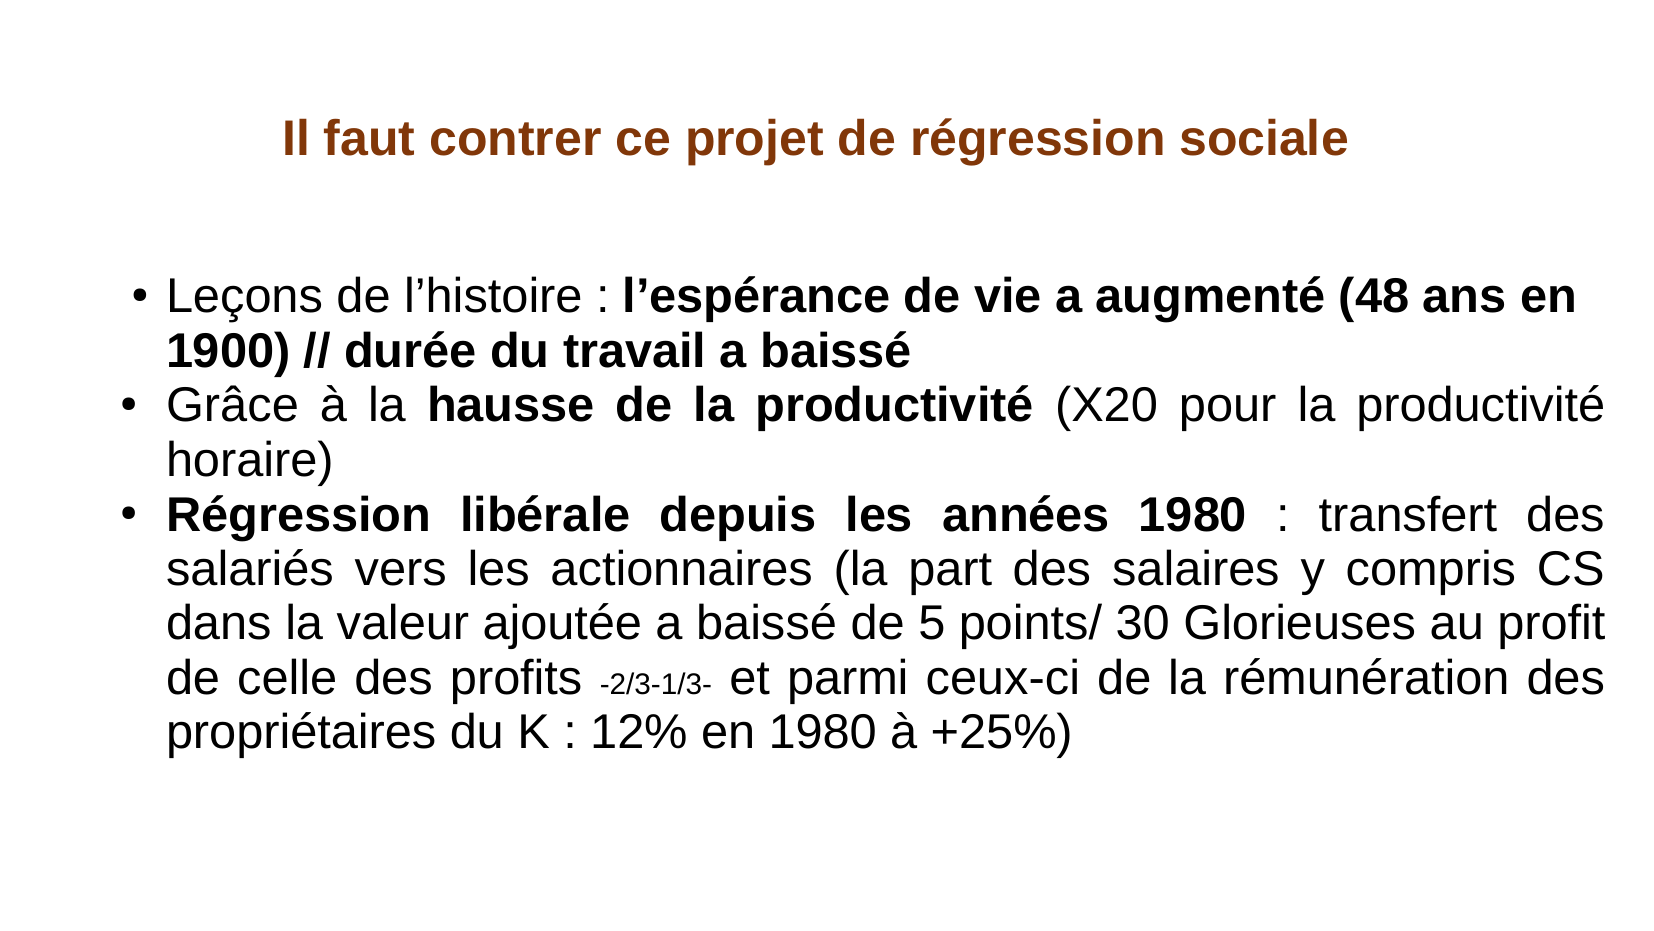

# Il faut contrer ce projet de régression sociale
Leçons de l’histoire : l’espérance de vie a augmenté (48 ans en 1900) // durée du travail a baissé
Grâce à la hausse de la productivité (X20 pour la productivité horaire)
Régression libérale depuis les années 1980 : transfert des salariés vers les actionnaires (la part des salaires y compris CS dans la valeur ajoutée a baissé de 5 points/ 30 Glorieuses au profit de celle des profits -2/3-1/3- et parmi ceux-ci de la rémunération des propriétaires du K : 12% en 1980 à +25%)